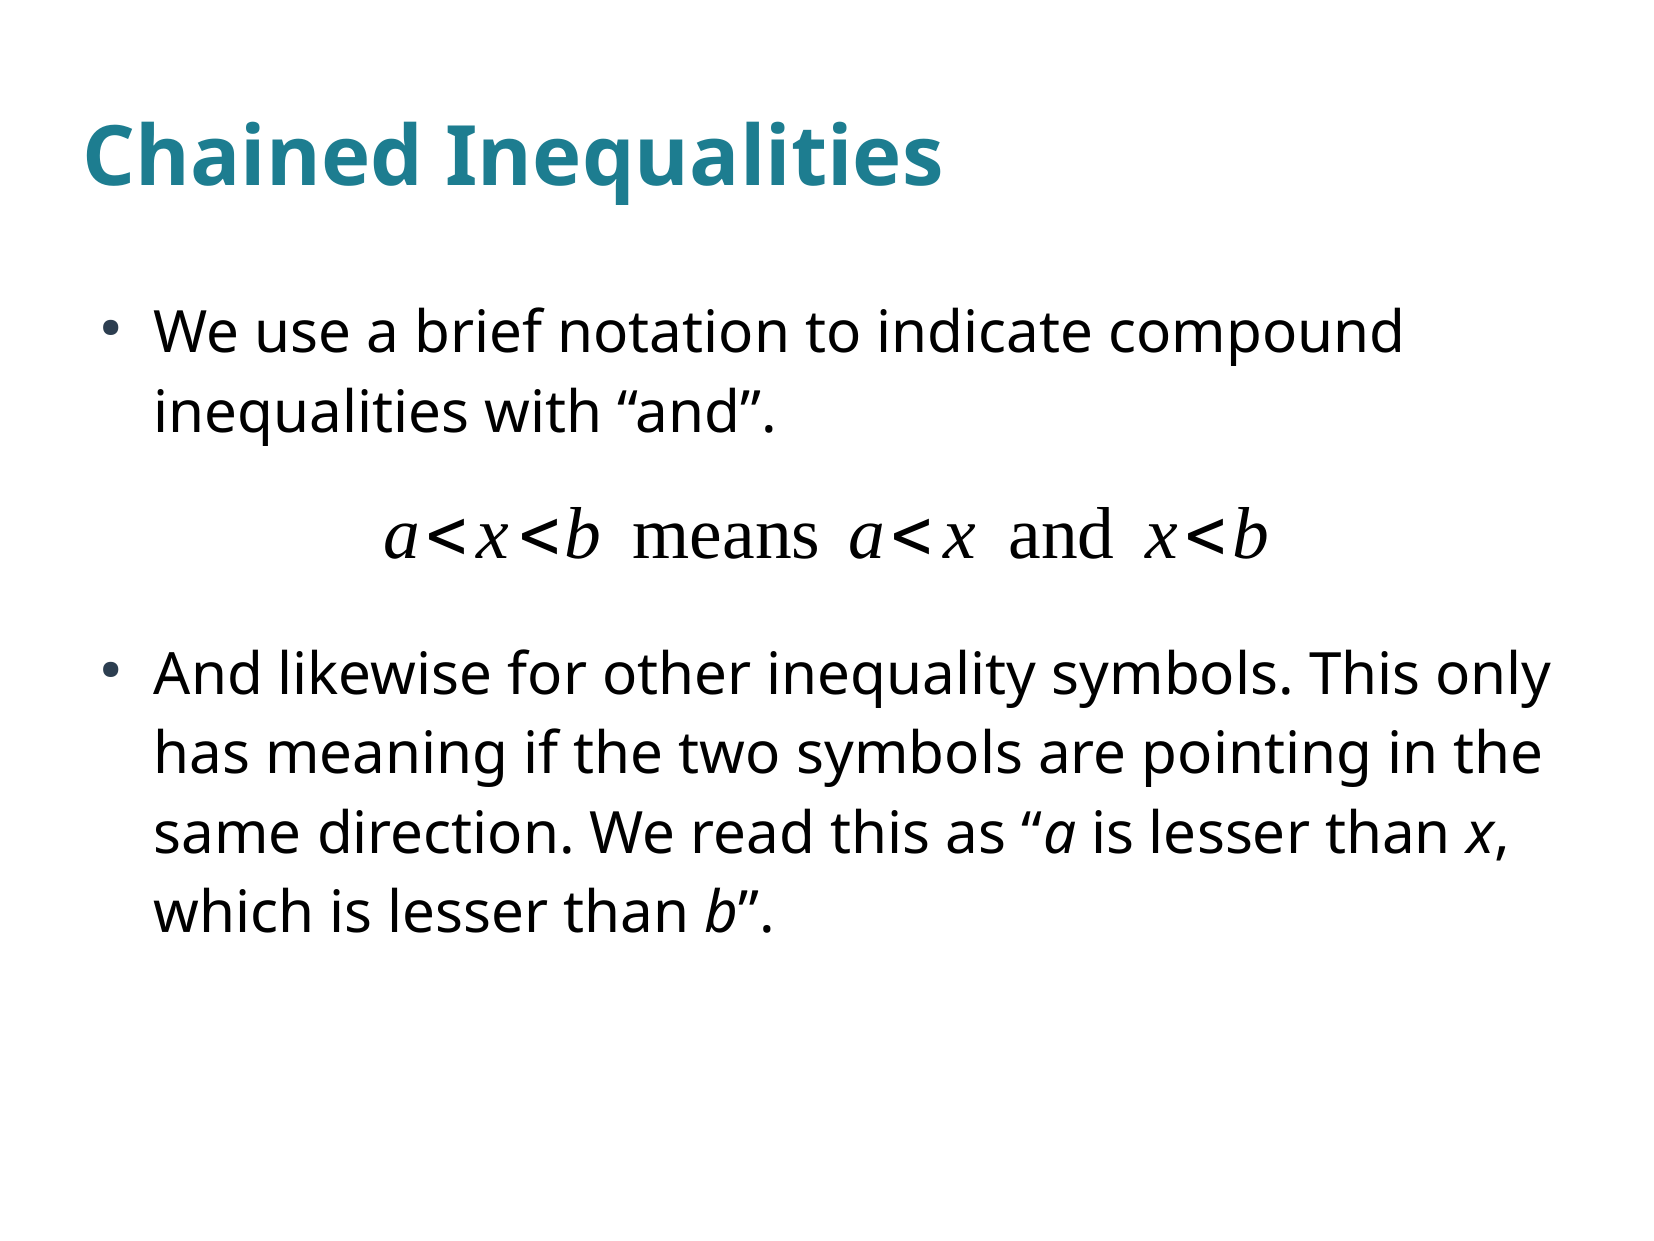

# Chained Inequalities
We use a brief notation to indicate compound inequalities with “and”.
And likewise for other inequality symbols. This only has meaning if the two symbols are pointing in the same direction. We read this as “a is lesser than x, which is lesser than b”.